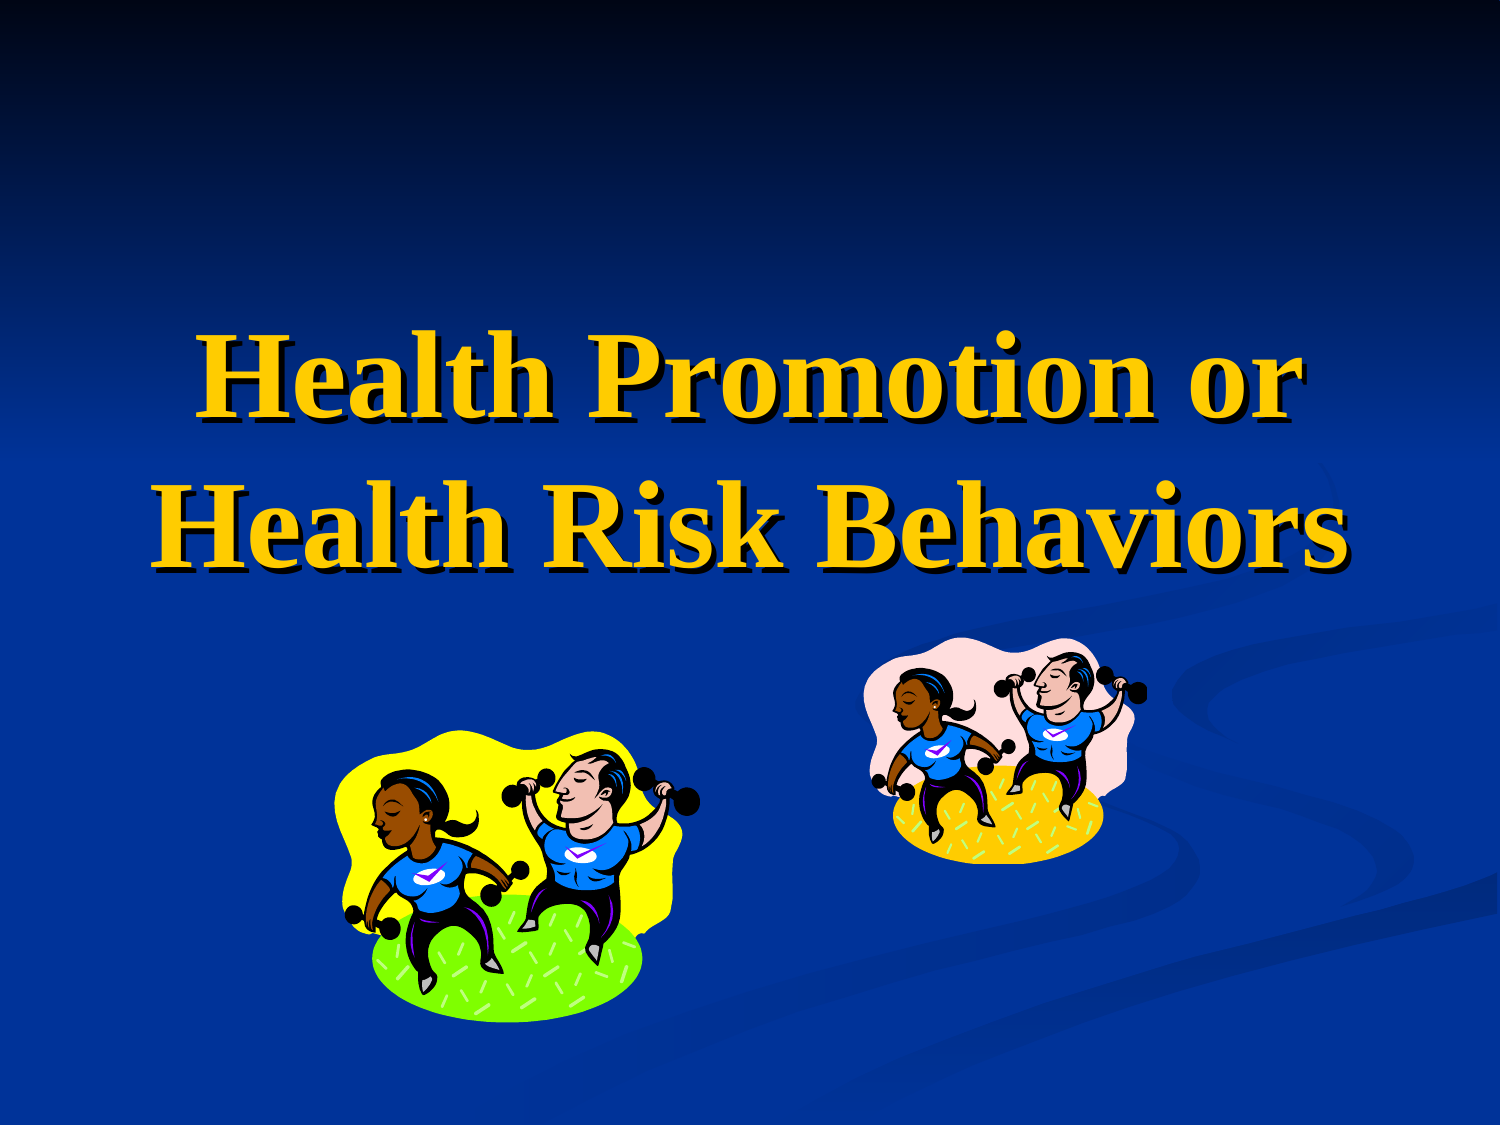

# Health Promotion or Health Risk Behaviors